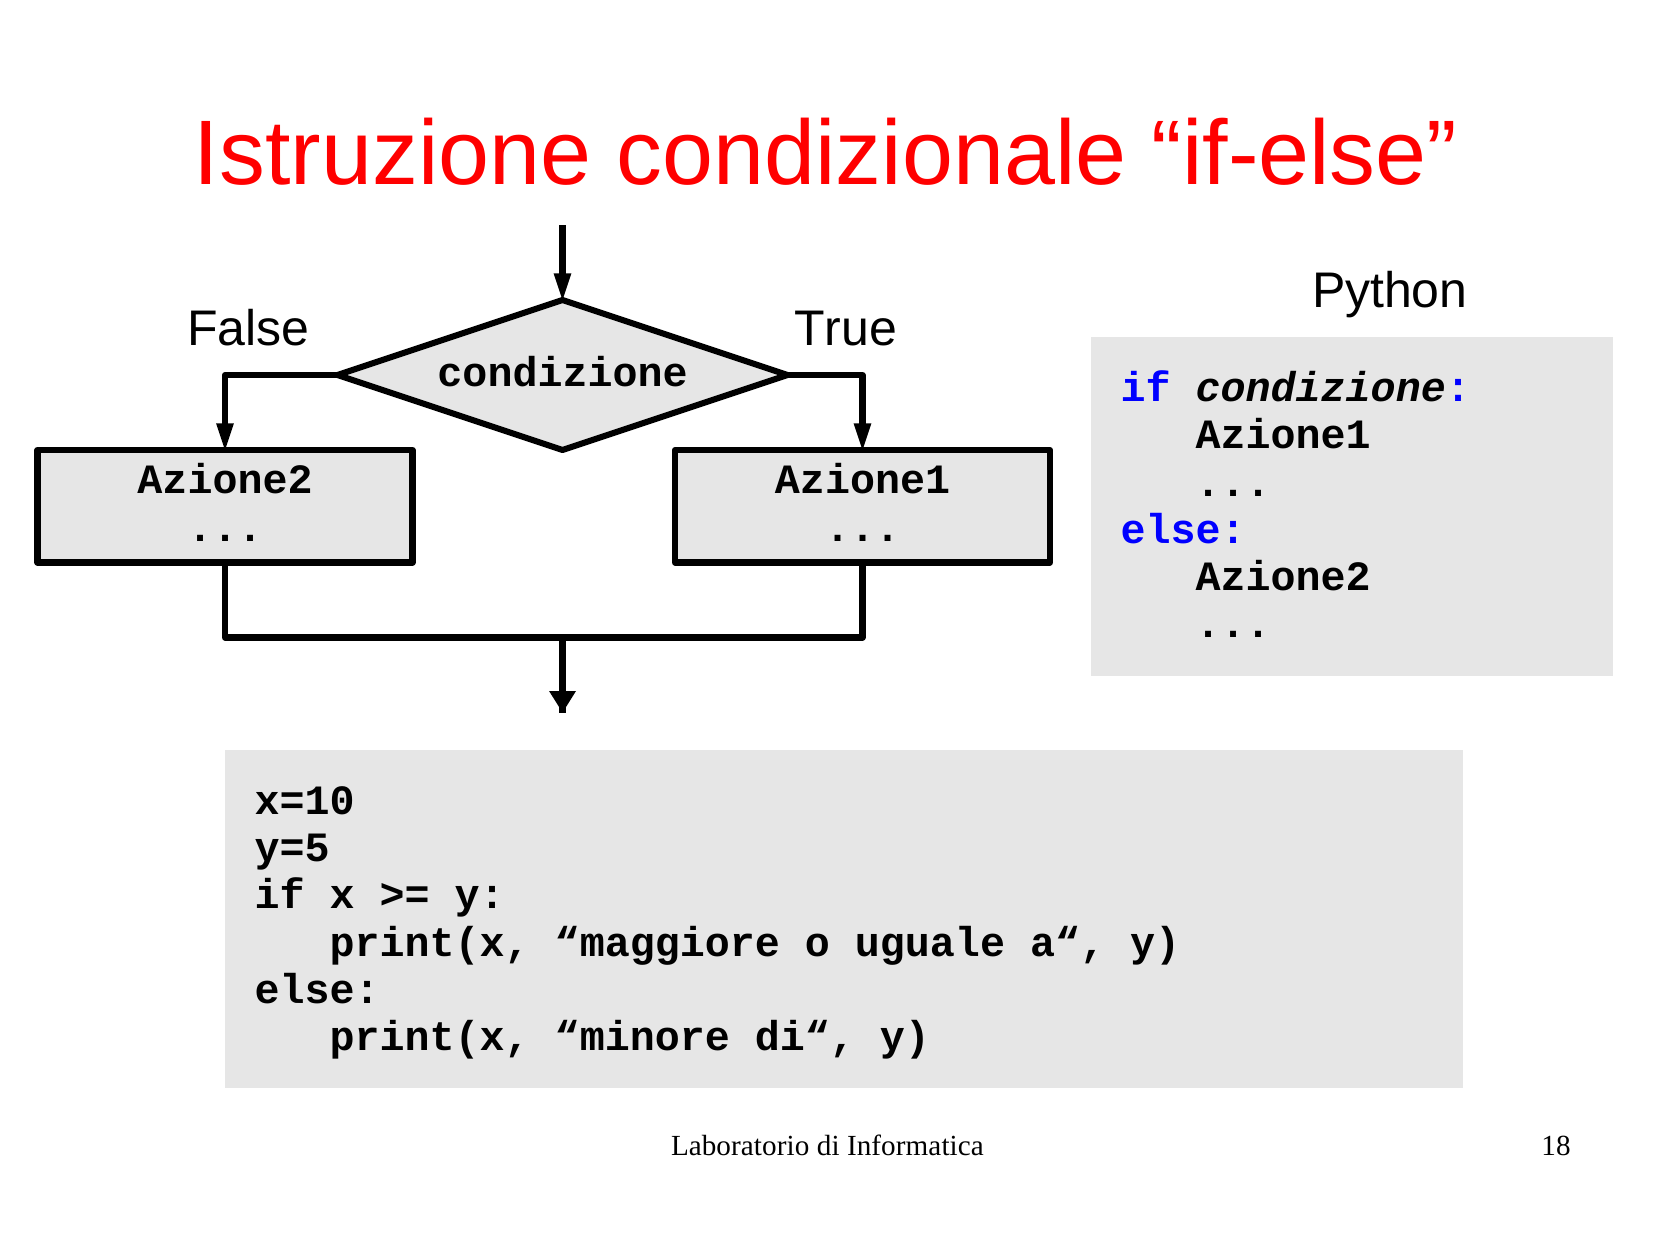

# Istruzione condizionale “if-else”
Python
False
condizione
True
if condizione:
	Azione1
	...
else:
	Azione2
	...
Azione2
...
Azione1
...
x=10
y=5
if x >= y:
	print(x, “maggiore o uguale a“, y)
else:
	print(x, “minore di“, y)
Laboratorio di Informatica
18